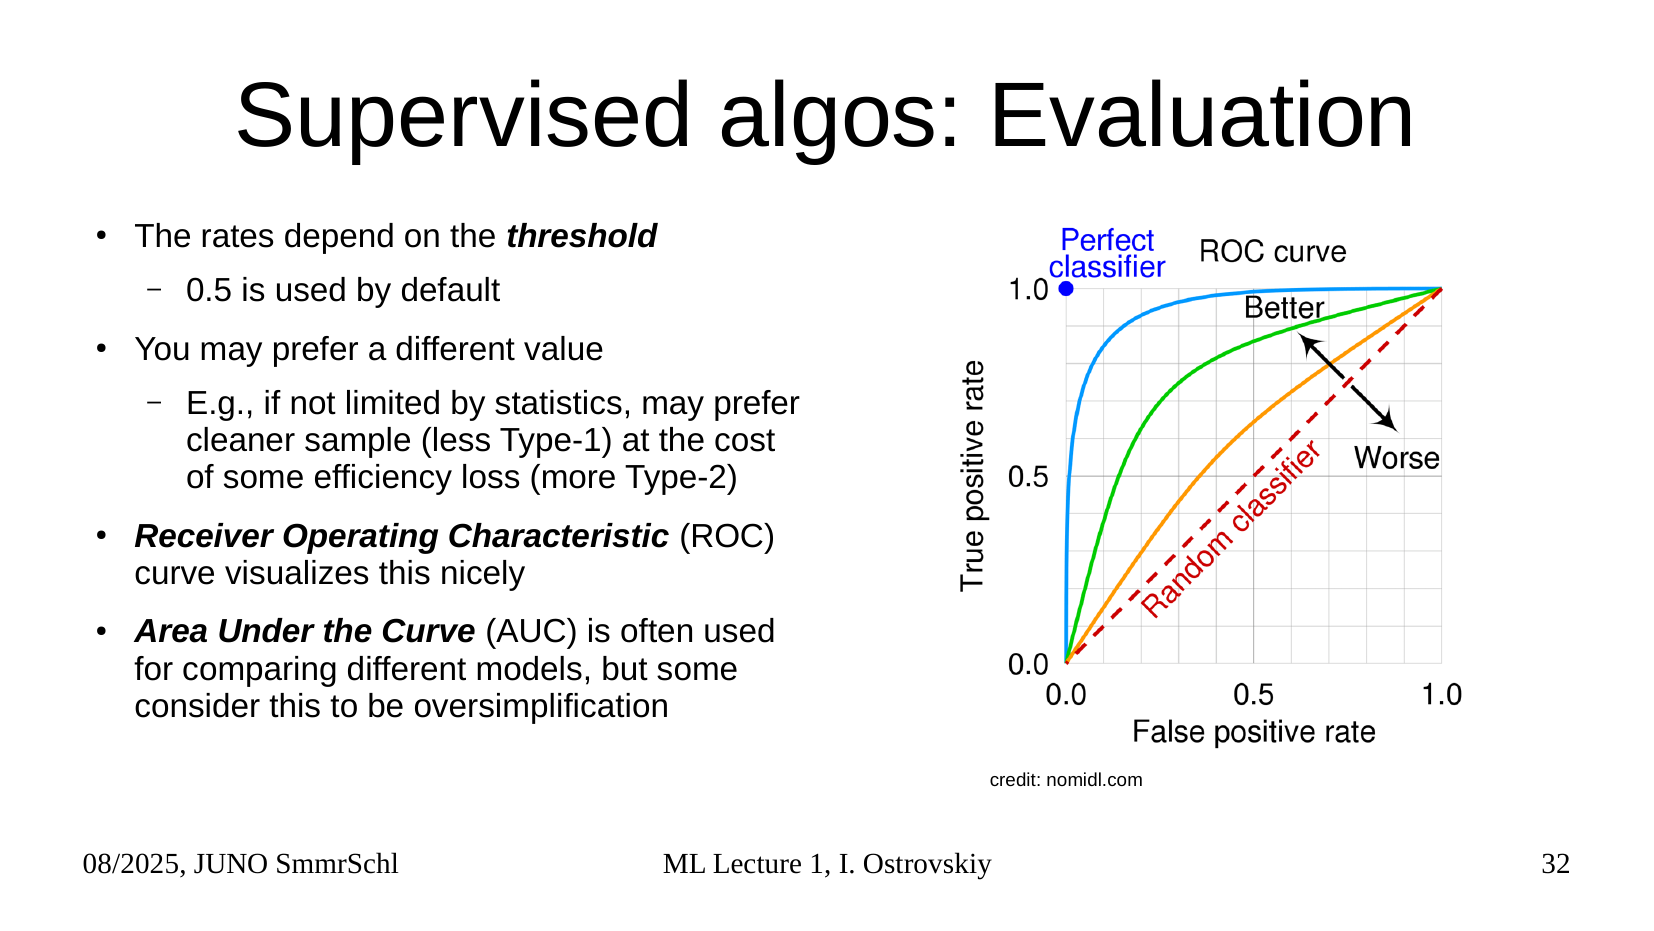

# Supervised algos: Evaluation
The rates depend on the threshold
0.5 is used by default
You may prefer a different value
E.g., if not limited by statistics, may prefer cleaner sample (less Type-1) at the cost of some efficiency loss (more Type-2)
Receiver Operating Characteristic (ROC) curve visualizes this nicely
Area Under the Curve (AUC) is often used for comparing different models, but some consider this to be oversimplification
credit: nomidl.com
08/2025, JUNO SmmrSchl
ML Lecture 1, I. Ostrovskiy
32